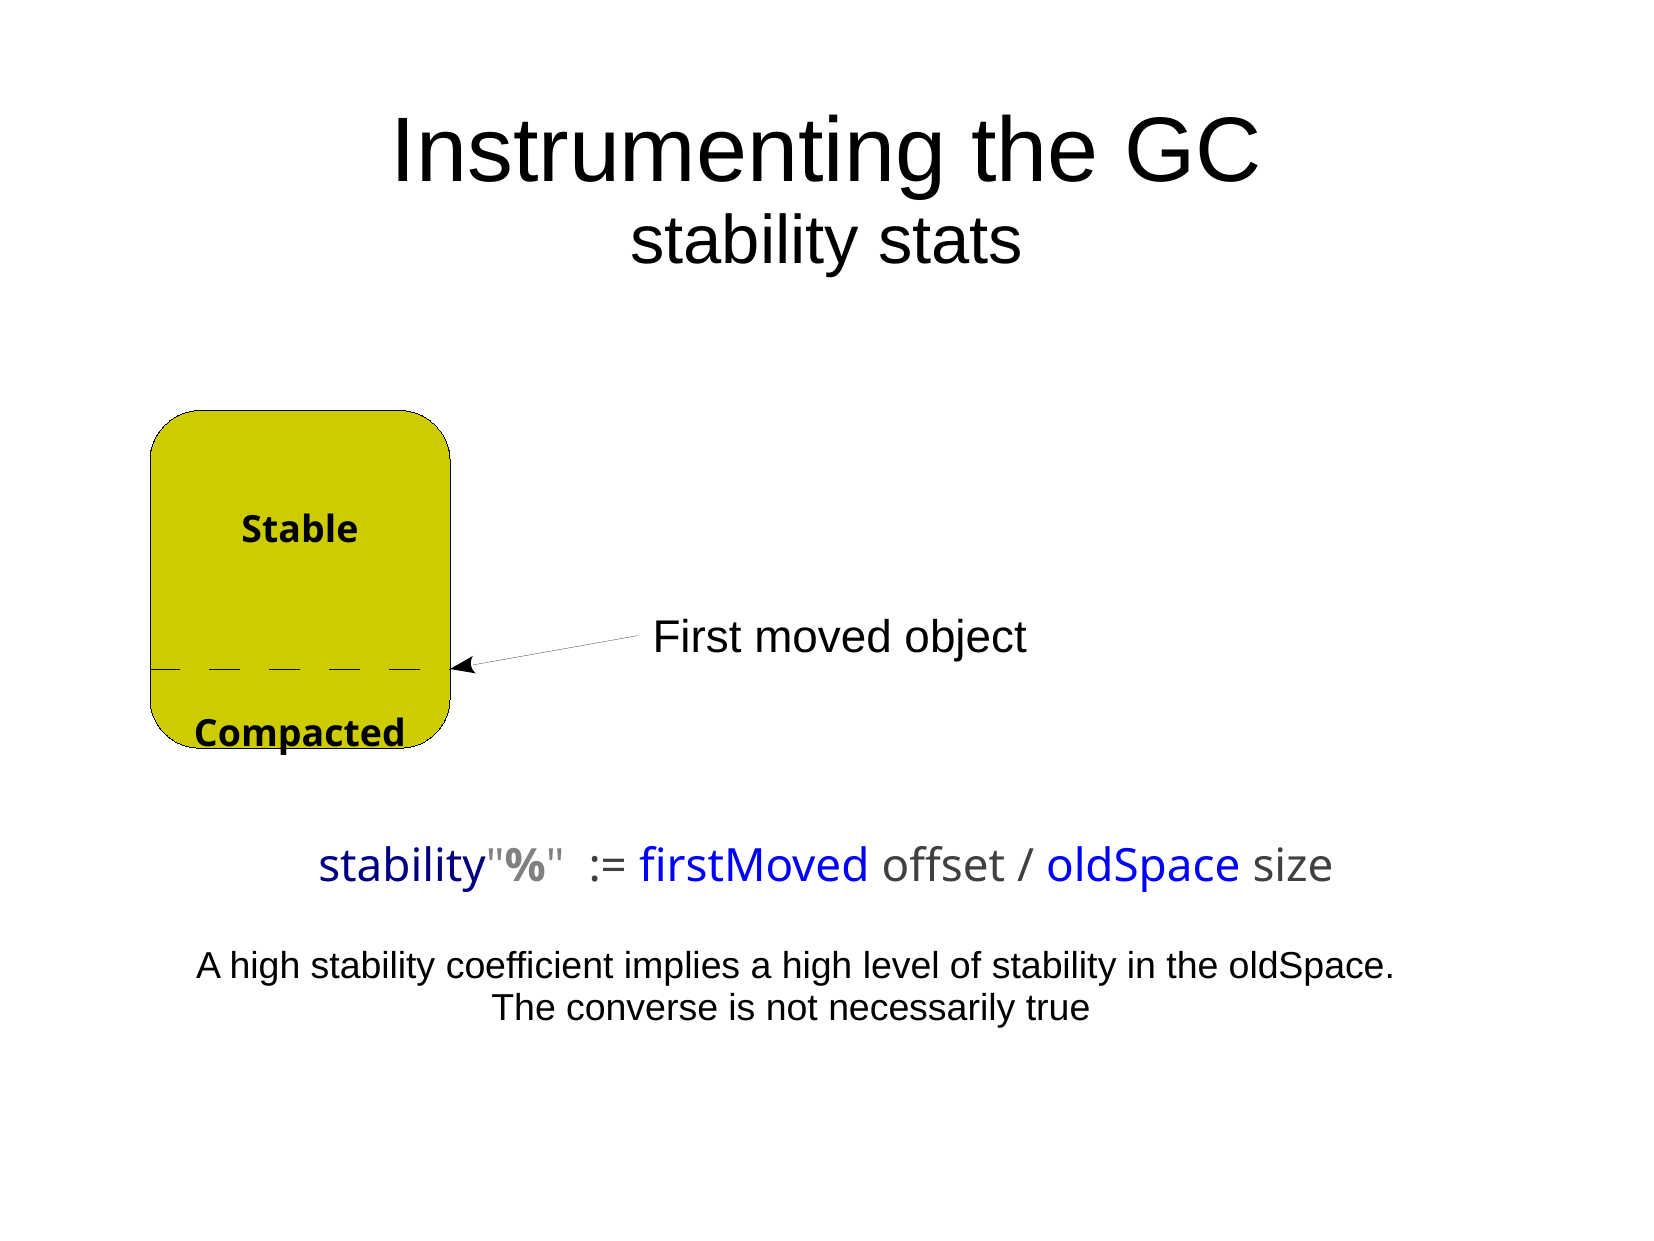

Instrumenting the GC
stability stats
Stable
Compacted
First moved object
stability"%" := firstMoved offset / oldSpace size
A high stability coefficient implies a high level of stability in the oldSpace.
The converse is not necessarily true